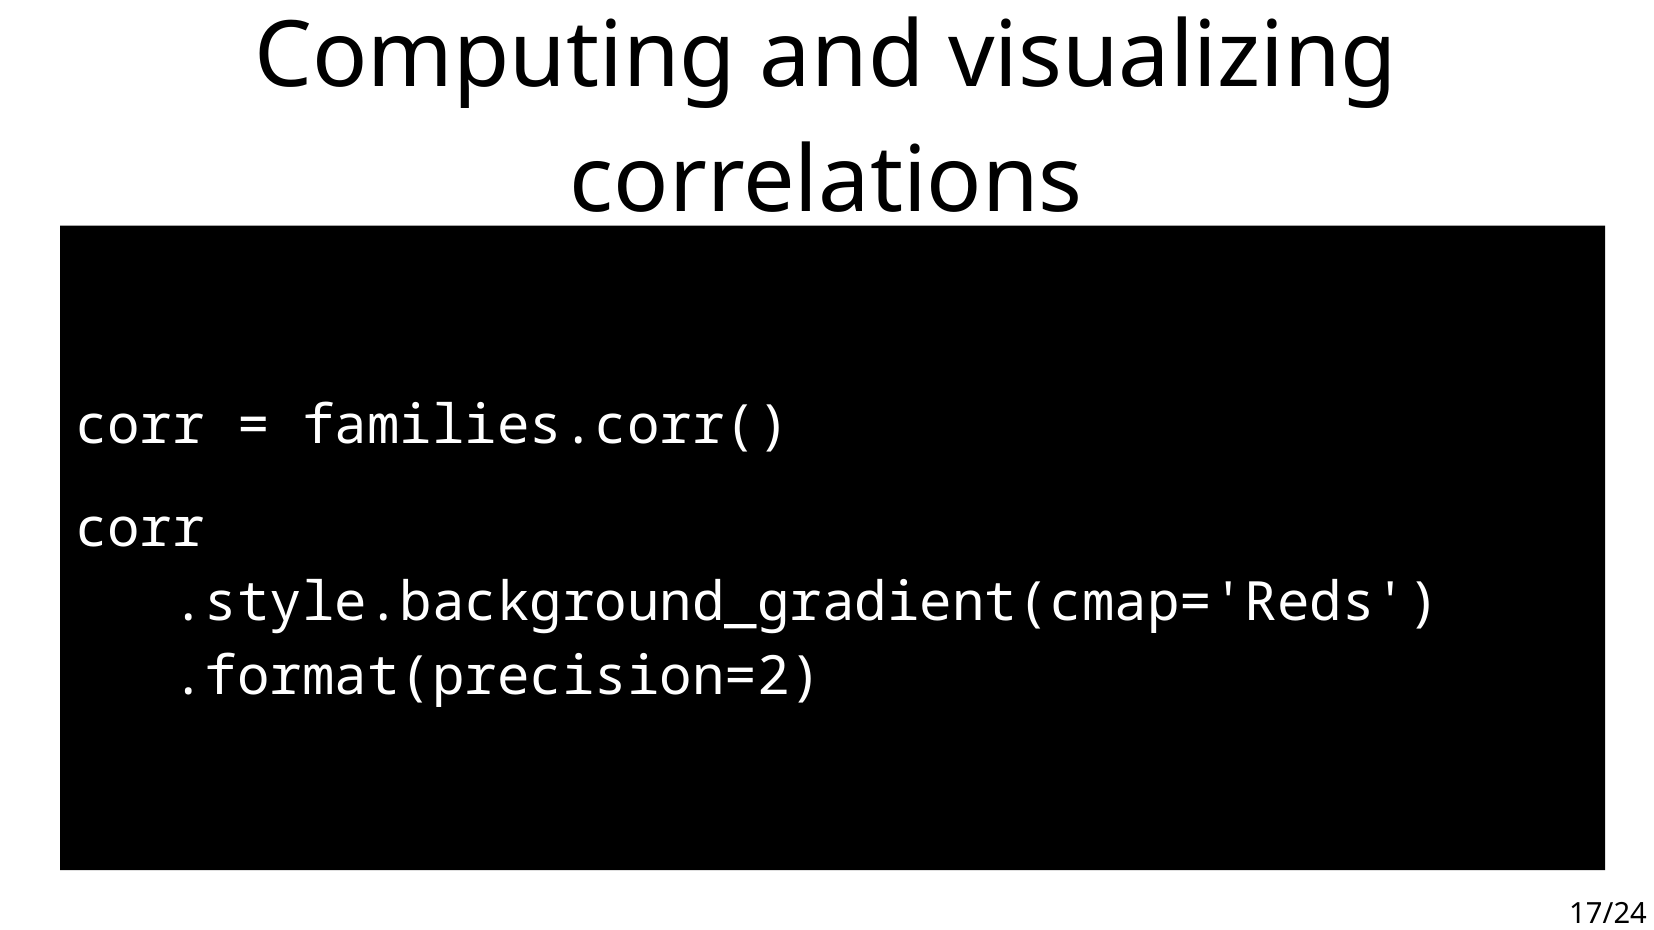

# Computing and visualizing correlations
corr = families.corr()
corr
 .style.background_gradient(cmap='Reds')
 .format(precision=2)
17